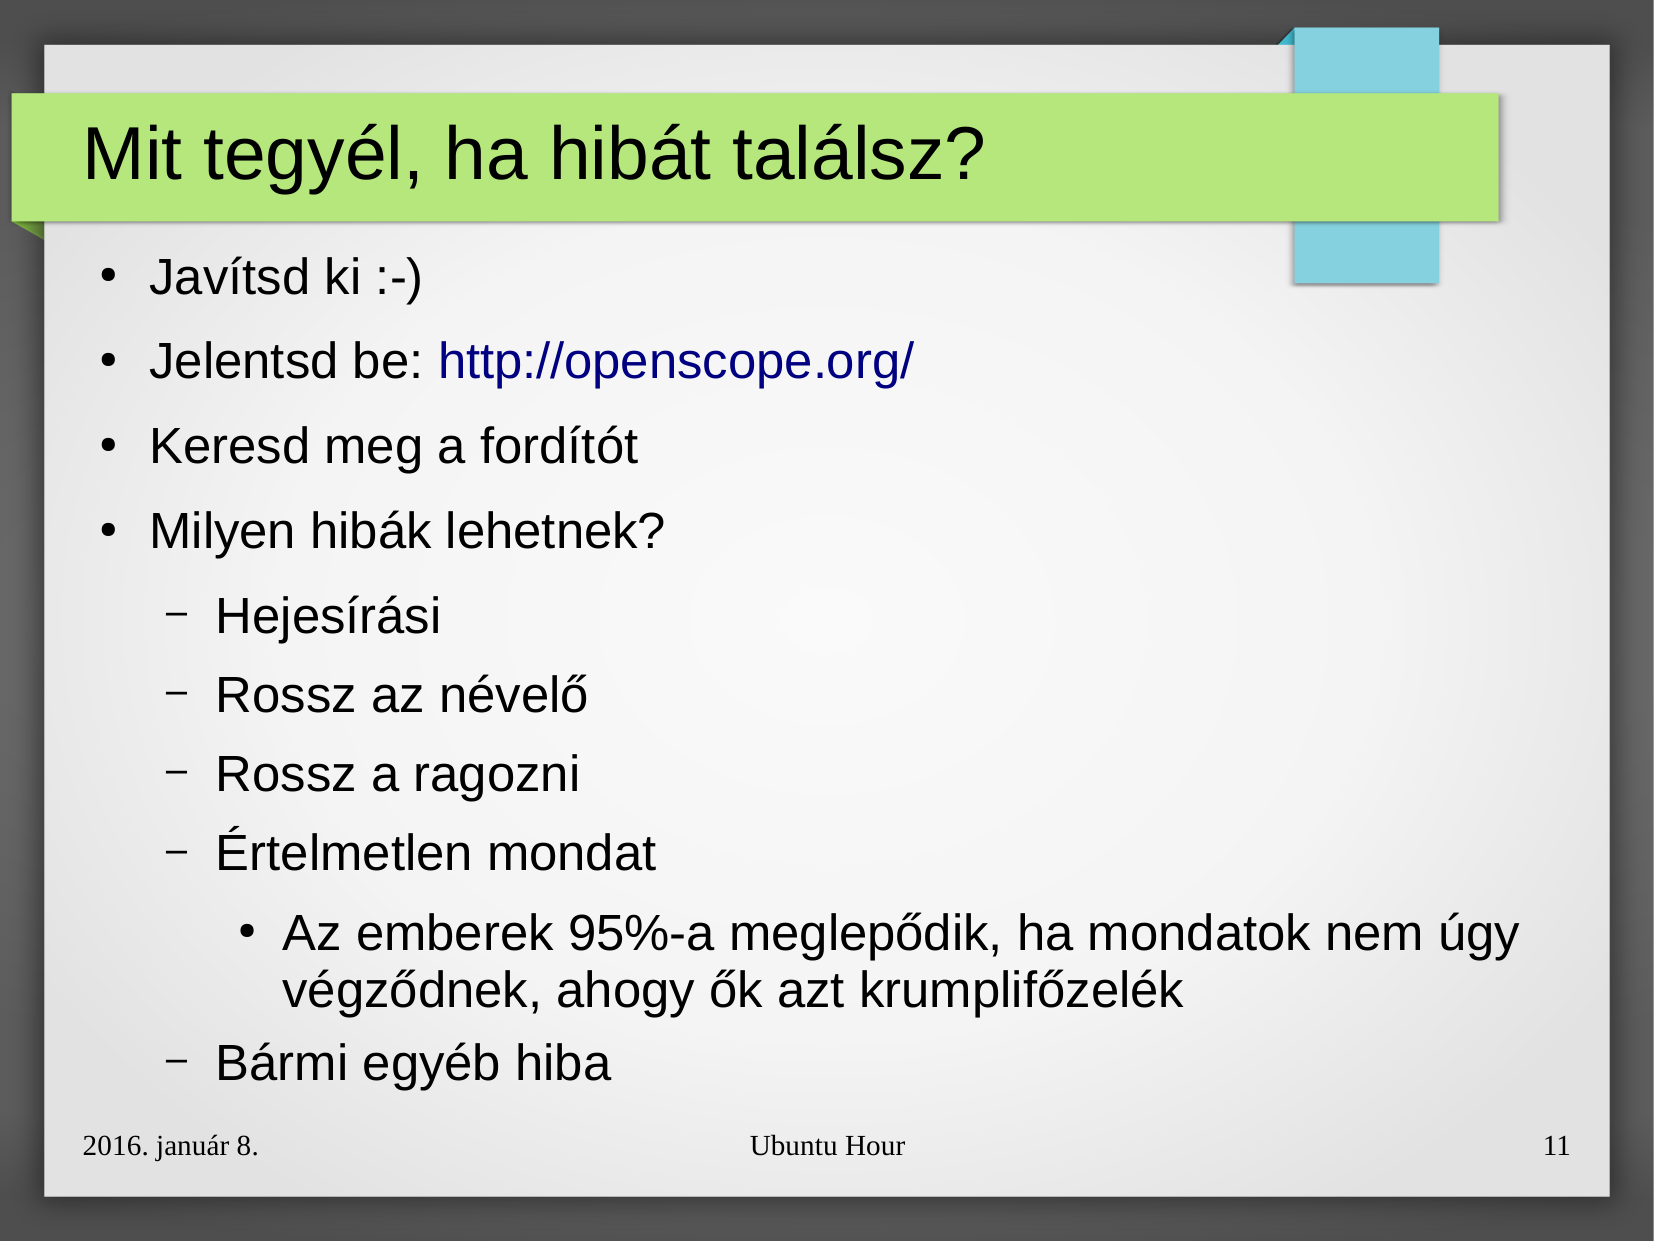

# Mit tegyél, ha hibát találsz?
Javítsd ki :-)
Jelentsd be: http://openscope.org/
Keresd meg a fordítót
Milyen hibák lehetnek?
Hejesírási
Rossz az névelő
Rossz a ragozni
Értelmetlen mondat
Az emberek 95%-a meglepődik, ha mondatok nem úgy végződnek, ahogy ők azt krumplifőzelék
Bármi egyéb hiba
2016. január 8.
Ubuntu Hour
11